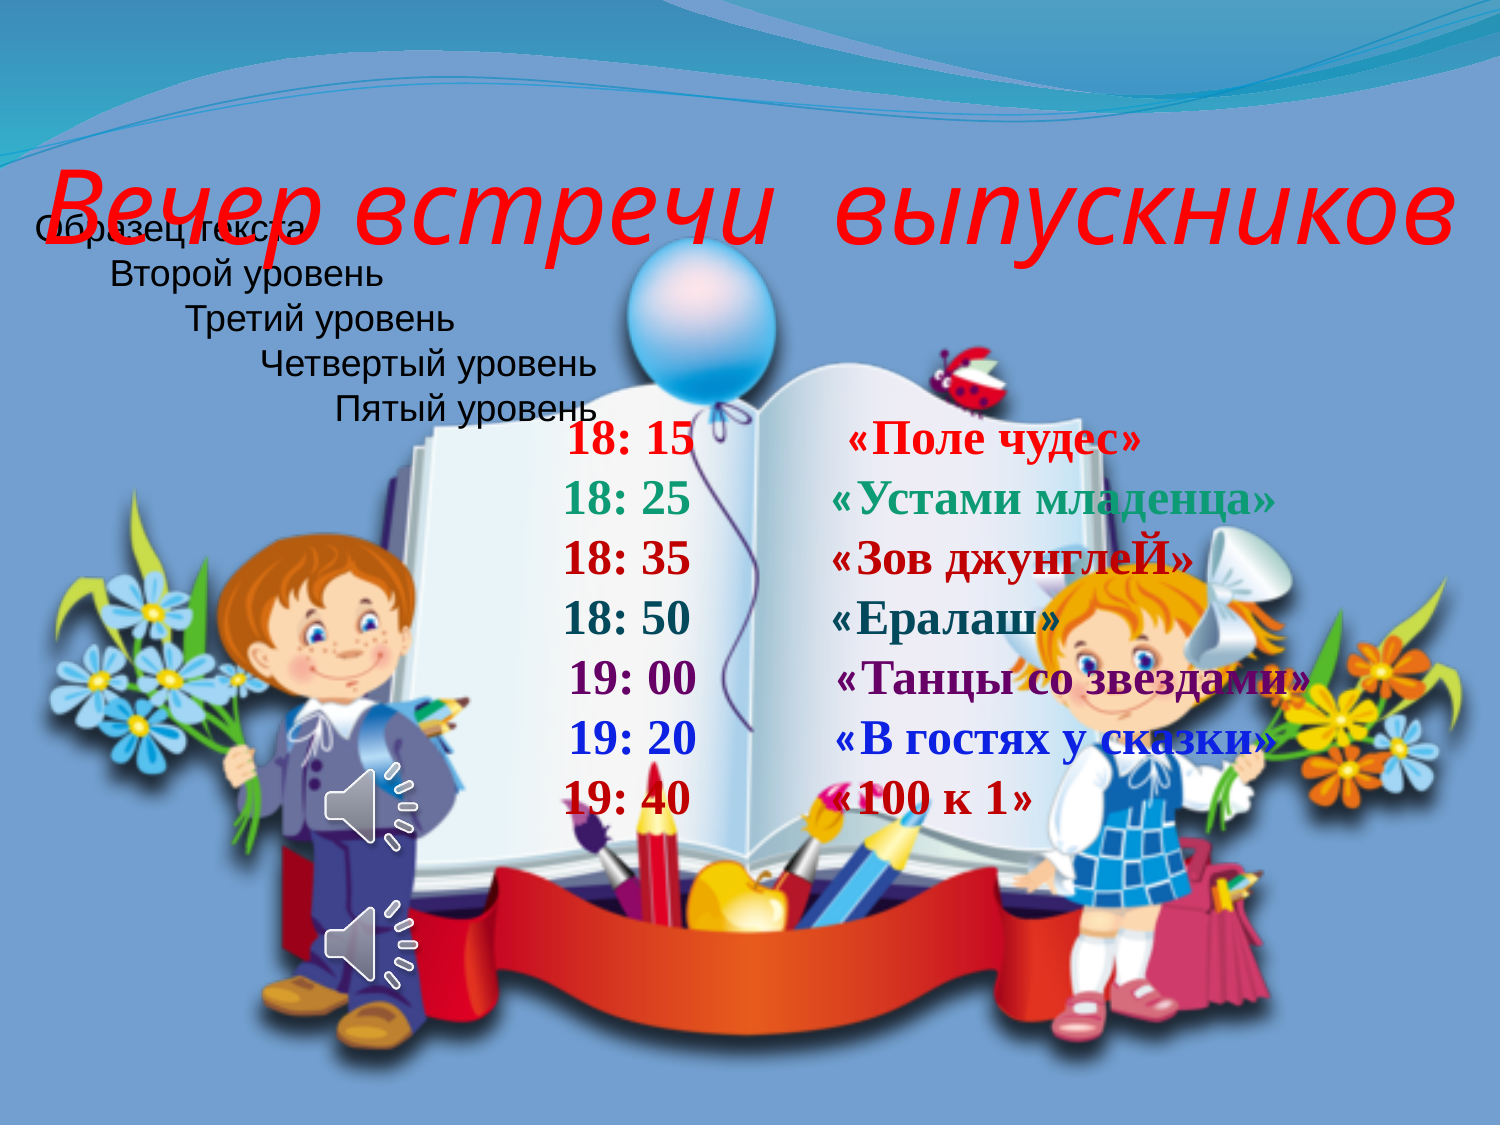

# Вечер встречи выпускников
Образец текста
Второй уровень
Третий уровень
Четвертый уровень
Пятый уровень
 18: 15 «Поле чудес»
 18: 25 «Устами младенца»
 18: 35 «Зов джунглеЙ»
 18: 50 «Ералаш»
 19: 00 «Танцы со звездами»
 19: 20 «В гостях у сказки»
 19: 40 «100 к 1»